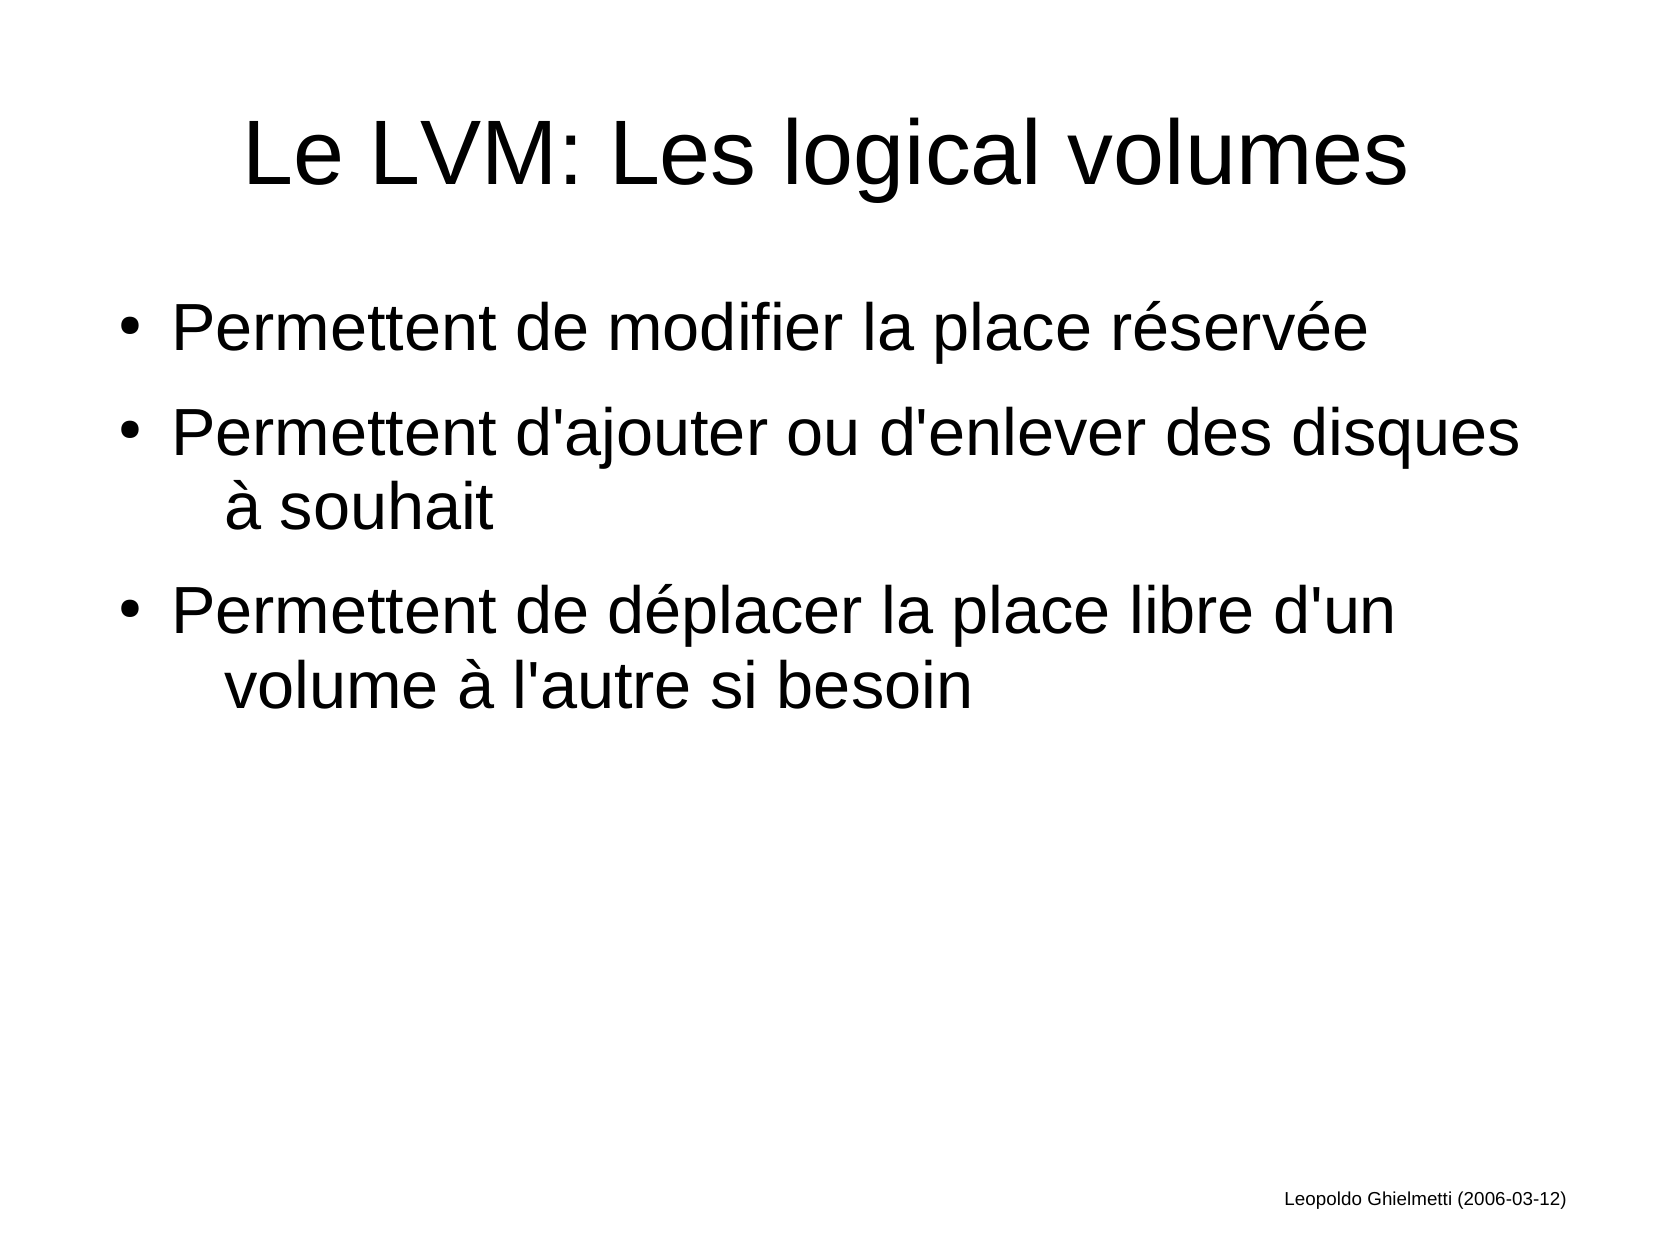

# Le LVM: Les logical volumes
Permettent de modifier la place réservée
Permettent d'ajouter ou d'enlever des disques à souhait
Permettent de déplacer la place libre d'un volume à l'autre si besoin
Leopoldo Ghielmetti (2006-03-12)